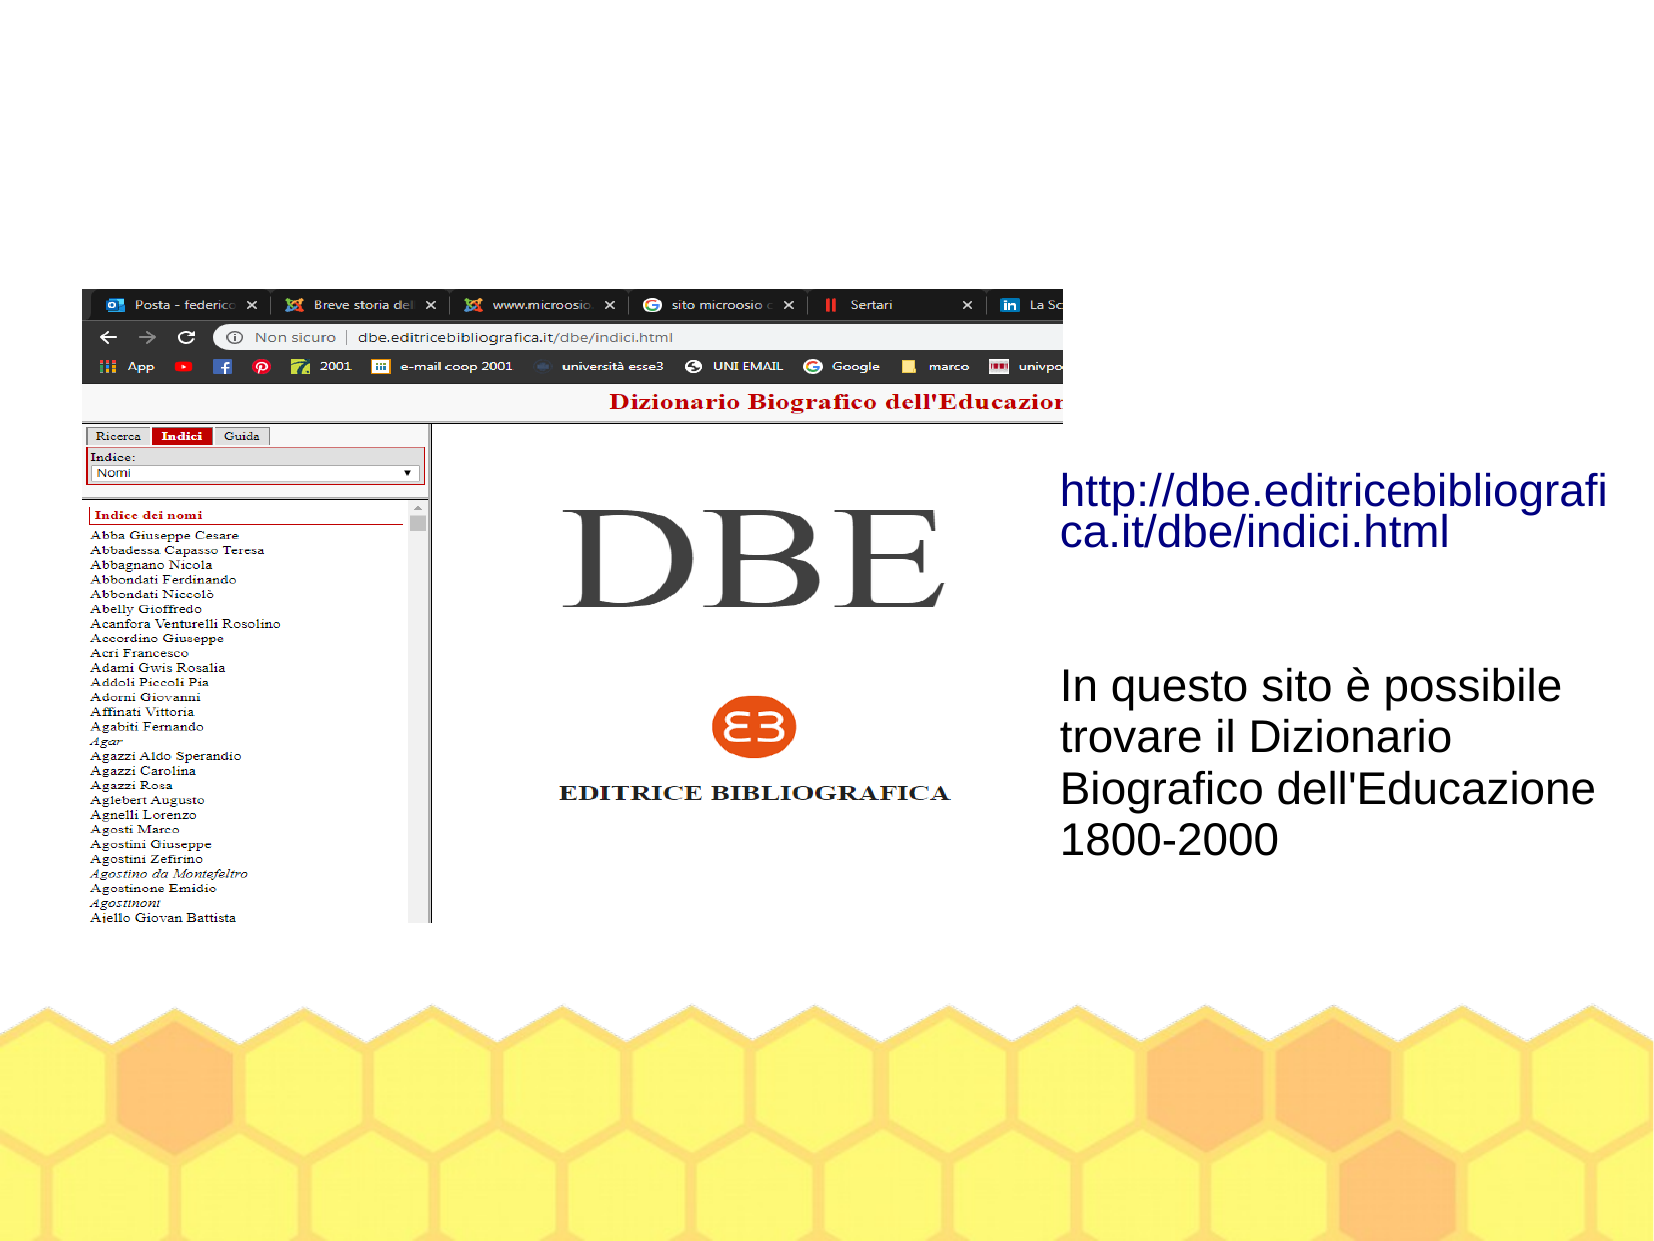

#
http://dbe.editricebibliografica.it/dbe/indici.html
In questo sito è possibile trovare il Dizionario Biografico dell'Educazione 1800-2000